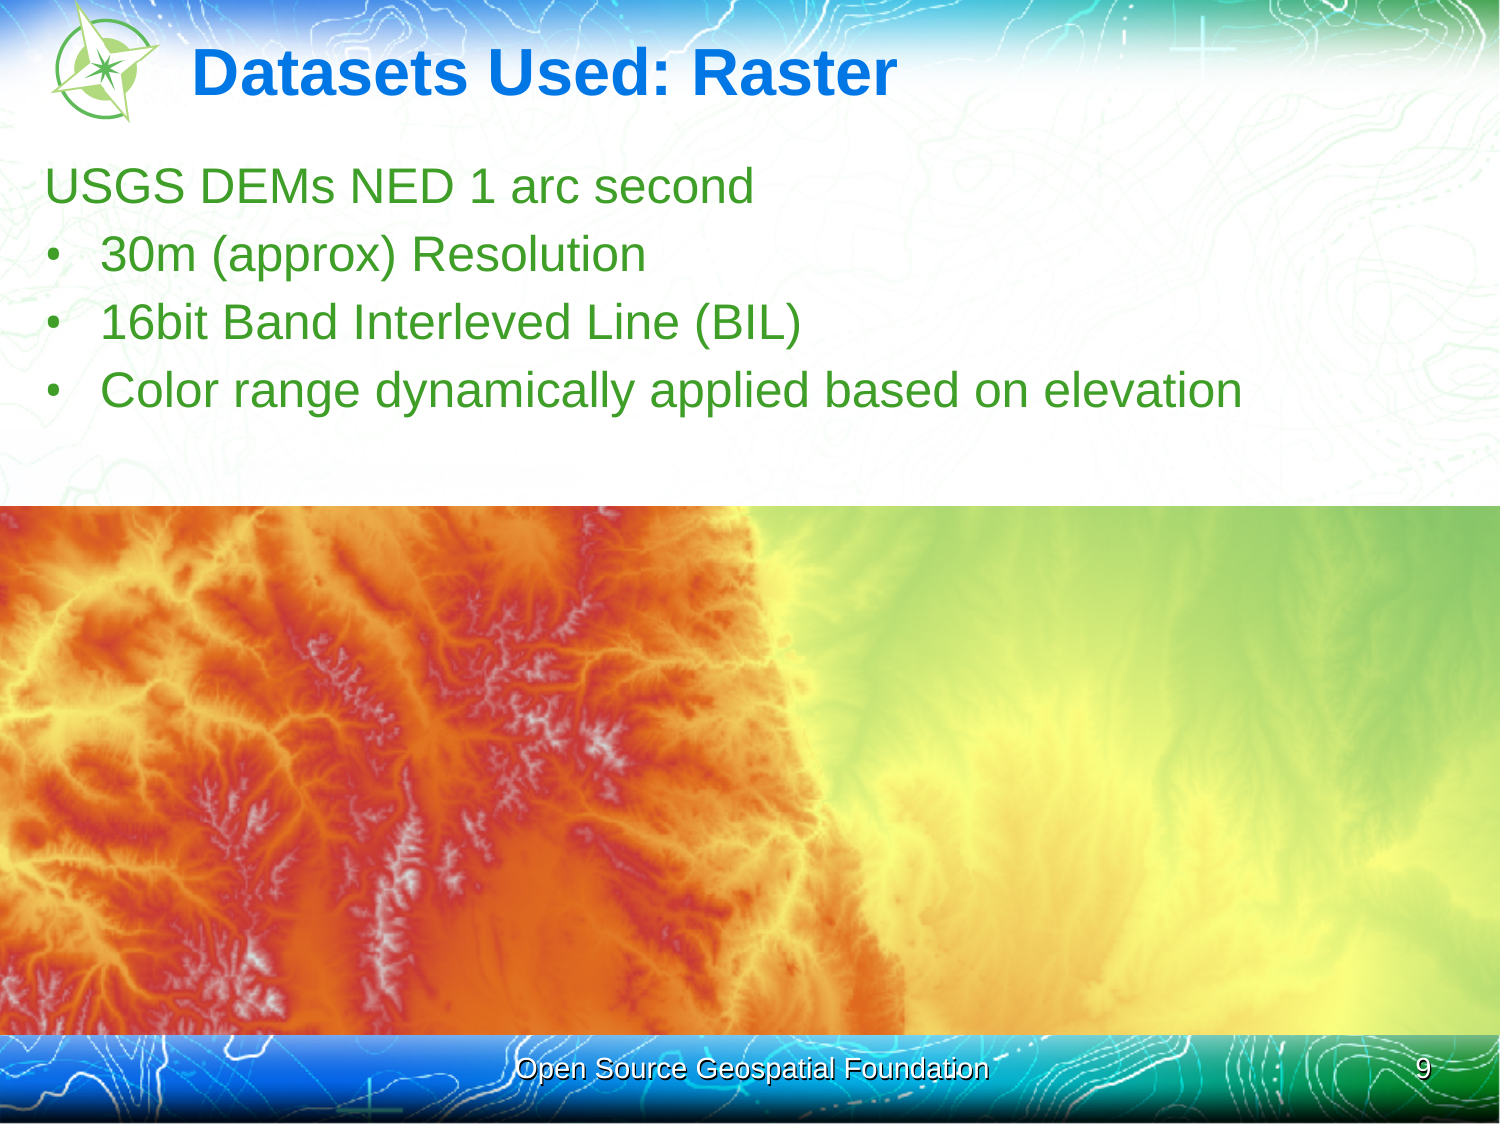

# Datasets Used: Raster
USGS DEMs NED 1 arc second
30m (approx) Resolution
16bit Band Interleved Line (BIL)
Color range dynamically applied based on elevation
Open Source Geospatial Foundation